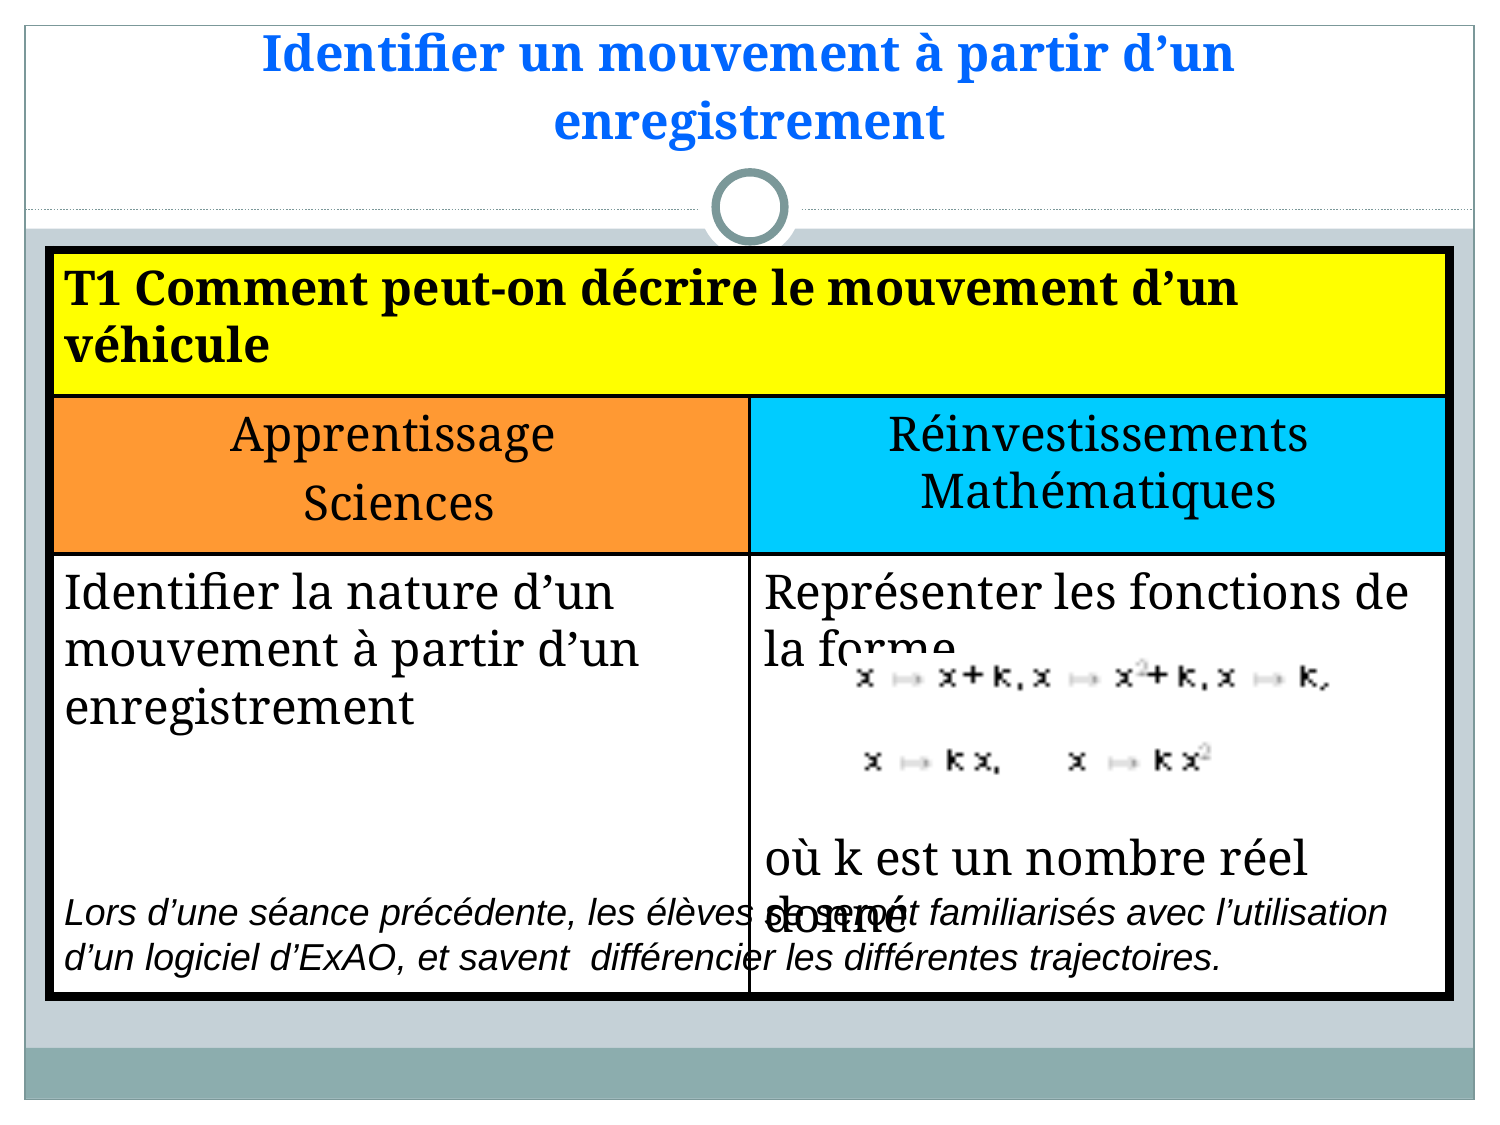

# Identifier un mouvement à partir d’un enregistrement
| T1 Comment peut-on décrire le mouvement d’un véhicule | |
| --- | --- |
| Apprentissage Sciences | Réinvestissements Mathématiques |
| Identifier la nature d’un mouvement à partir d’un enregistrement | Représenter les fonctions de la forme où k est un nombre réel donné |
Lors d’une séance précédente, les élèves se seront familiarisés avec l’utilisation d’un logiciel d’ExAO, et savent différencier les différentes trajectoires.